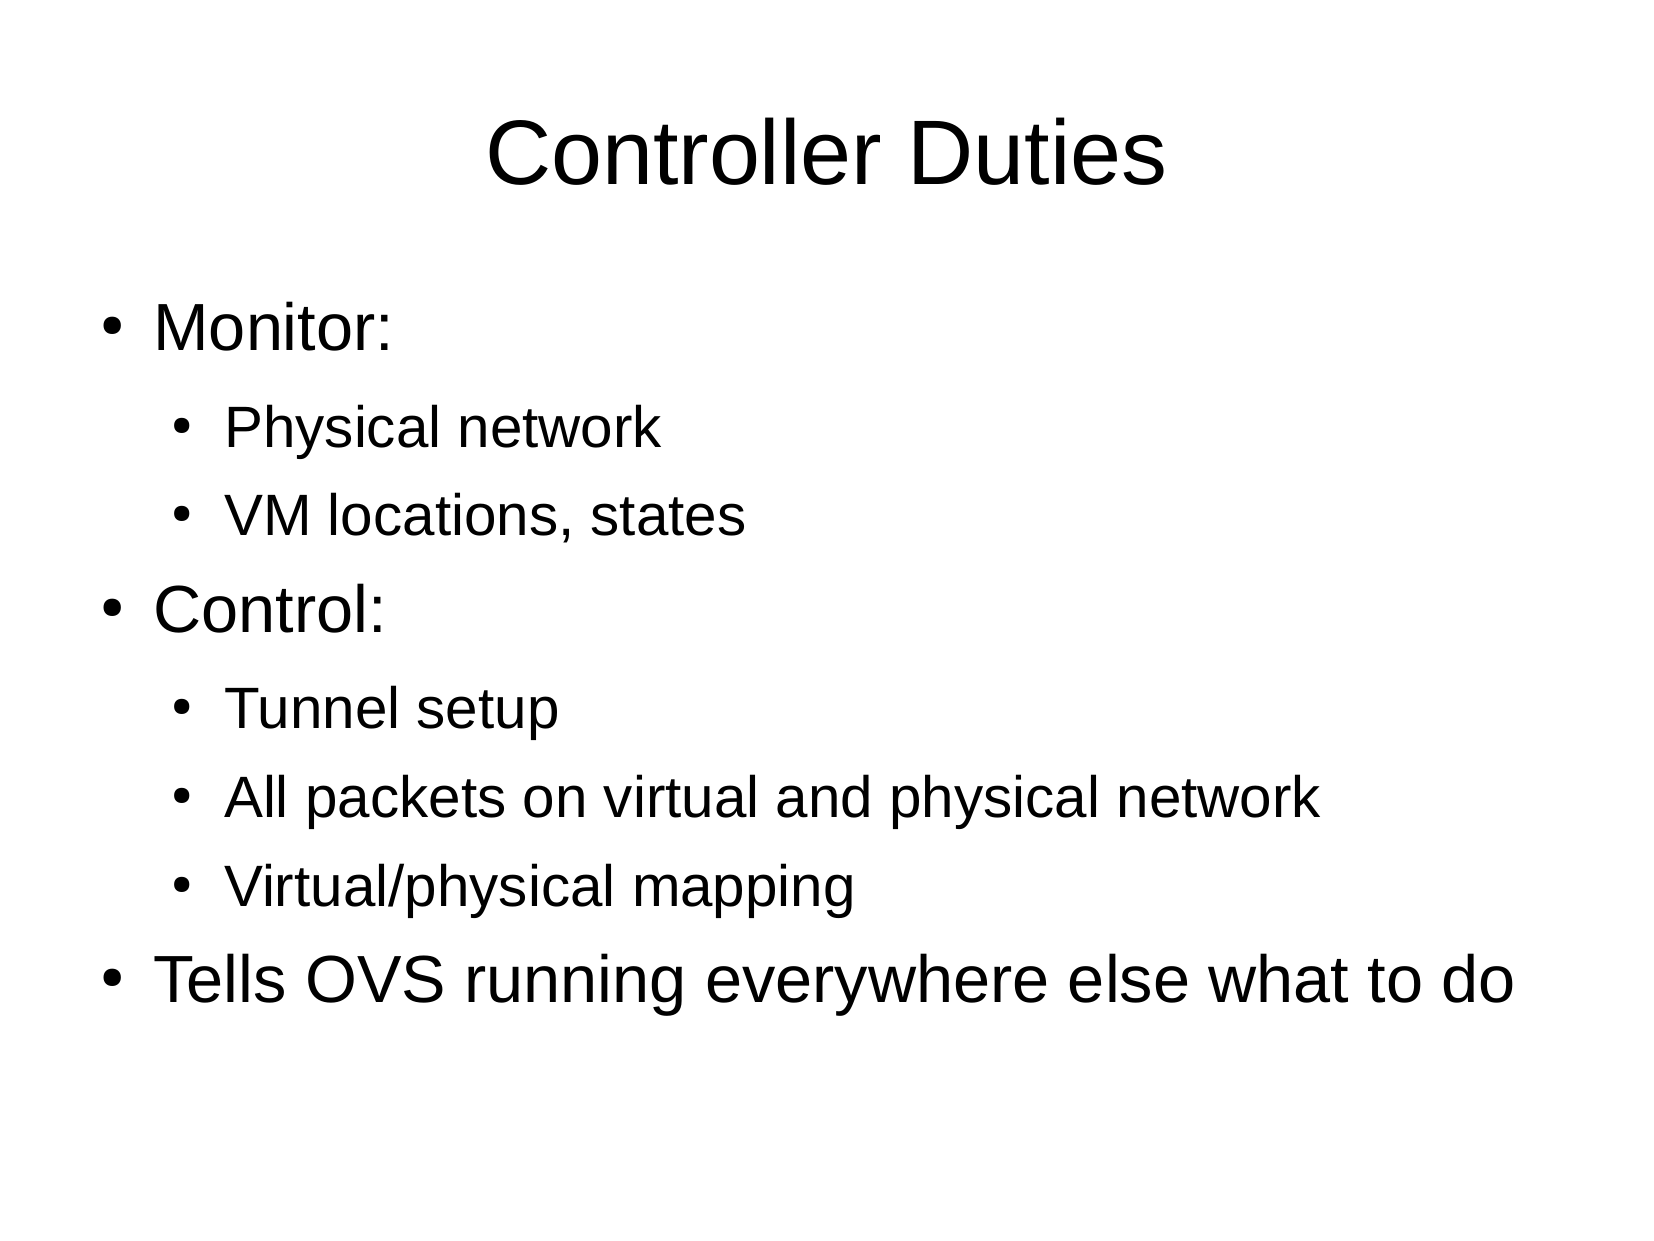

# Controller Duties
Monitor:
Physical network
VM locations, states
Control:
Tunnel setup
All packets on virtual and physical network
Virtual/physical mapping
Tells OVS running everywhere else what to do